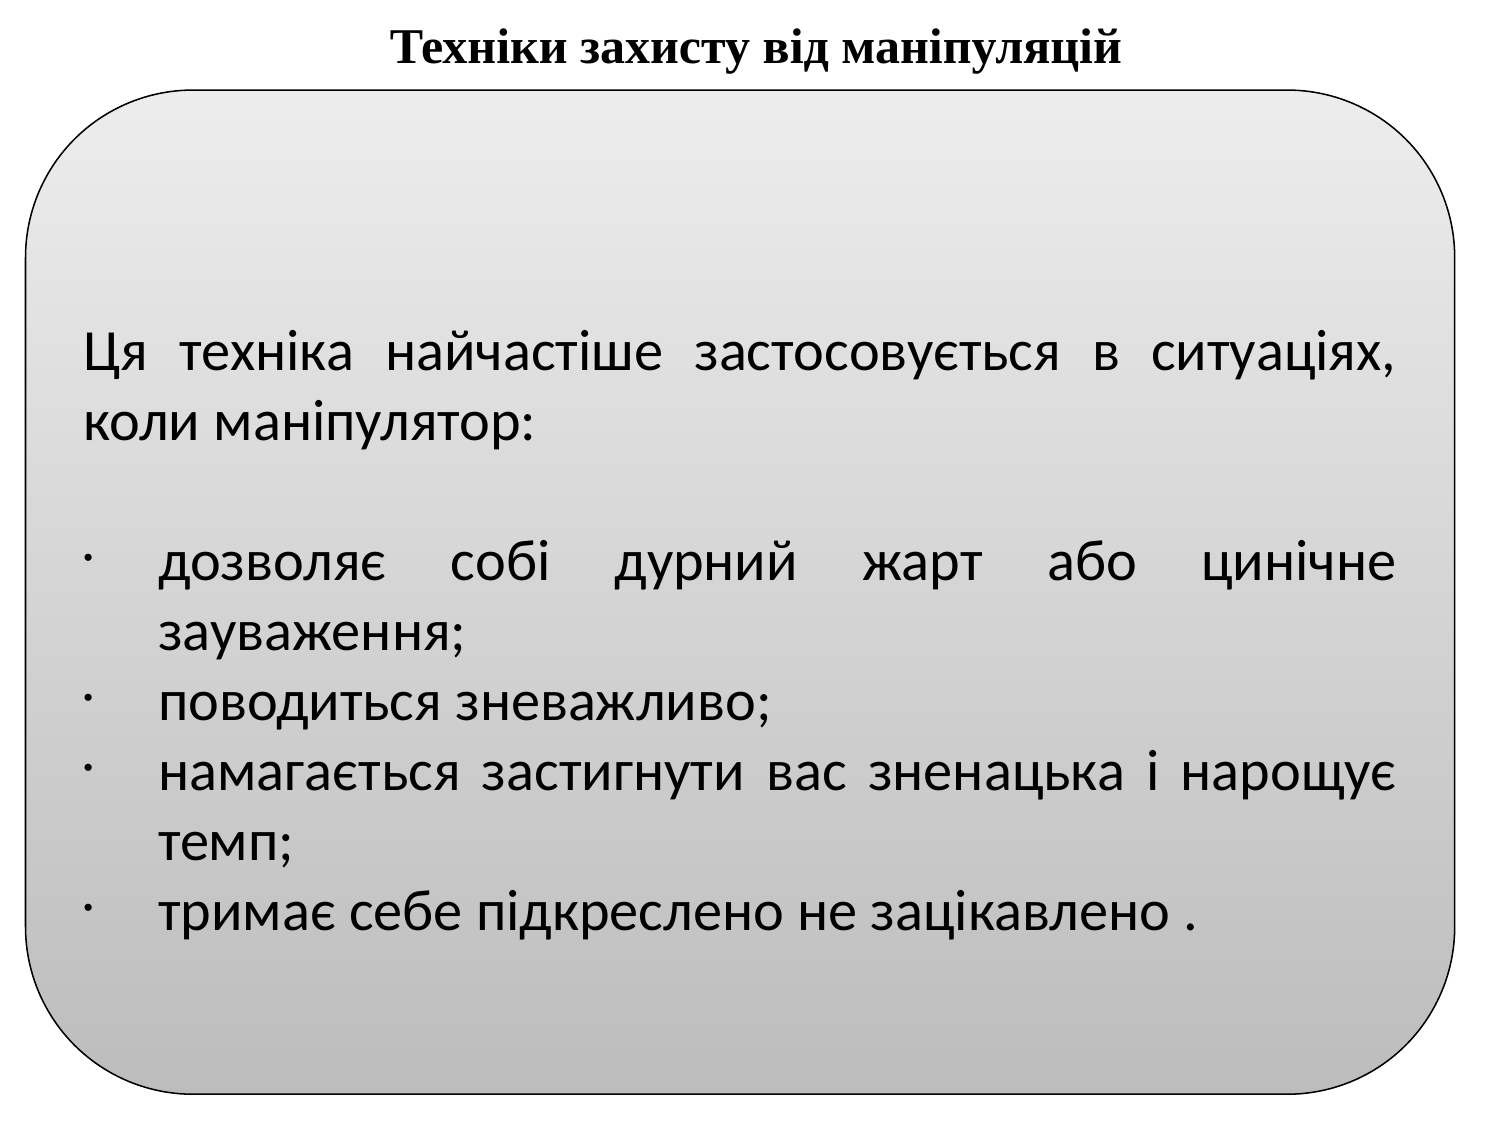

# Техніки захисту від маніпуляцій
Ця техніка найчастіше застосовується в ситуаціях, коли маніпулятор:
дозволяє собі дурний жарт або цинічне зауваження;
поводиться зневажливо;
намагається застигнути вас зненацька і нарощує темп;
тримає себе підкреслено не зацікавлено .